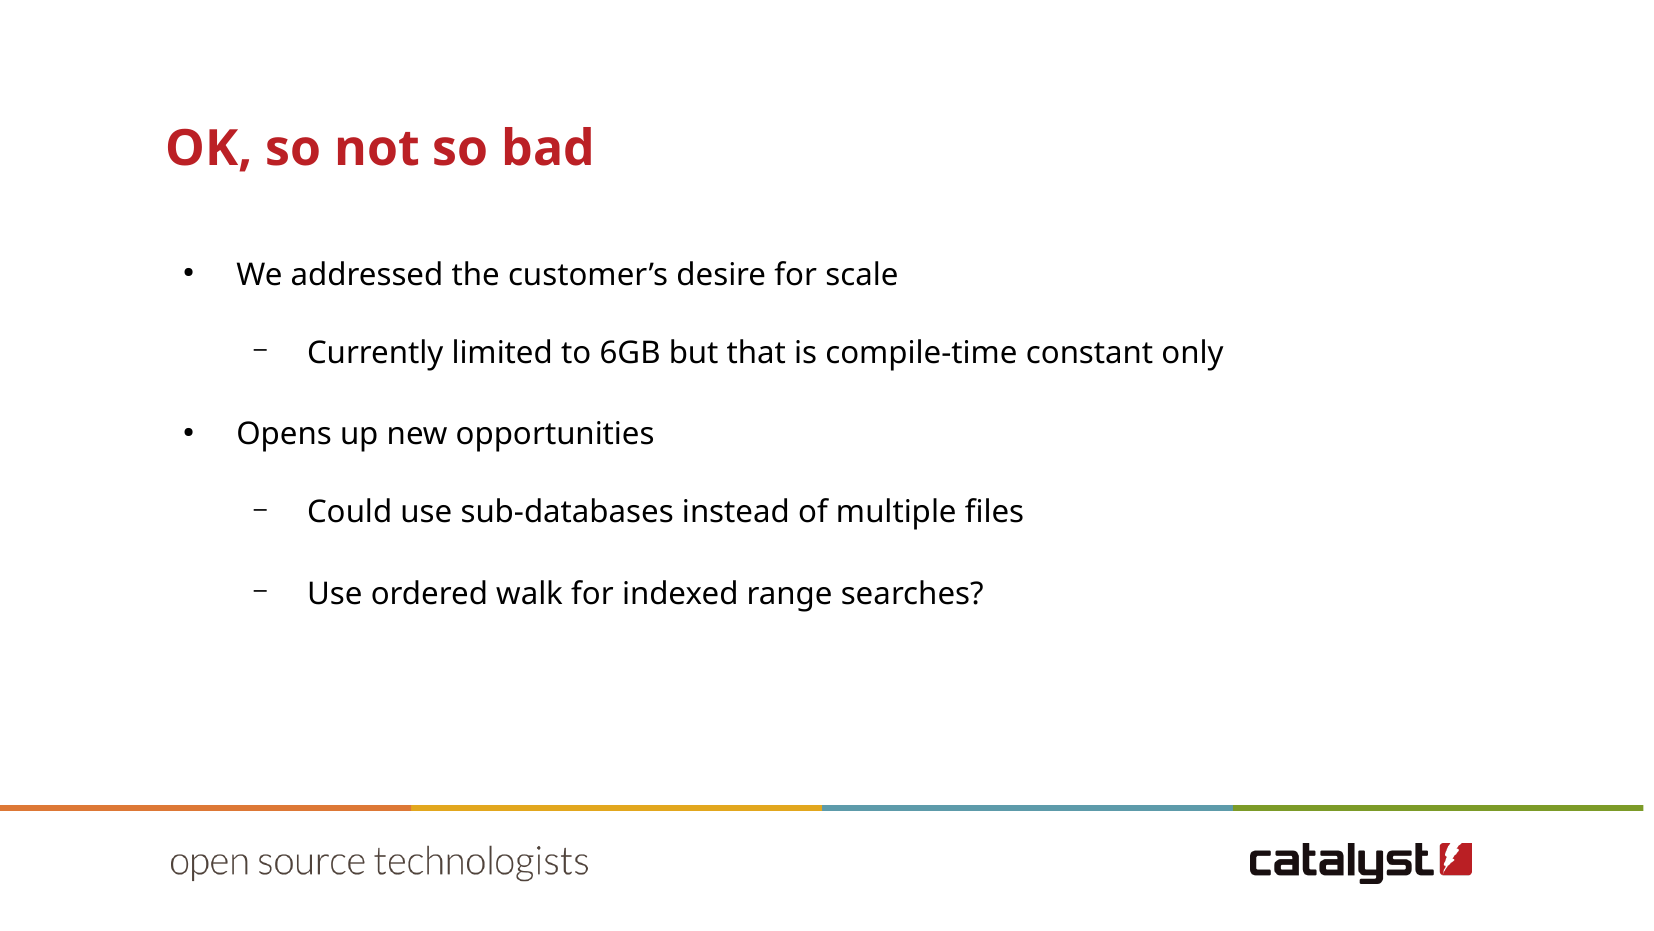

# OK, so not so bad
We addressed the customer’s desire for scale
Currently limited to 6GB but that is compile-time constant only
Opens up new opportunities
Could use sub-databases instead of multiple files
Use ordered walk for indexed range searches?